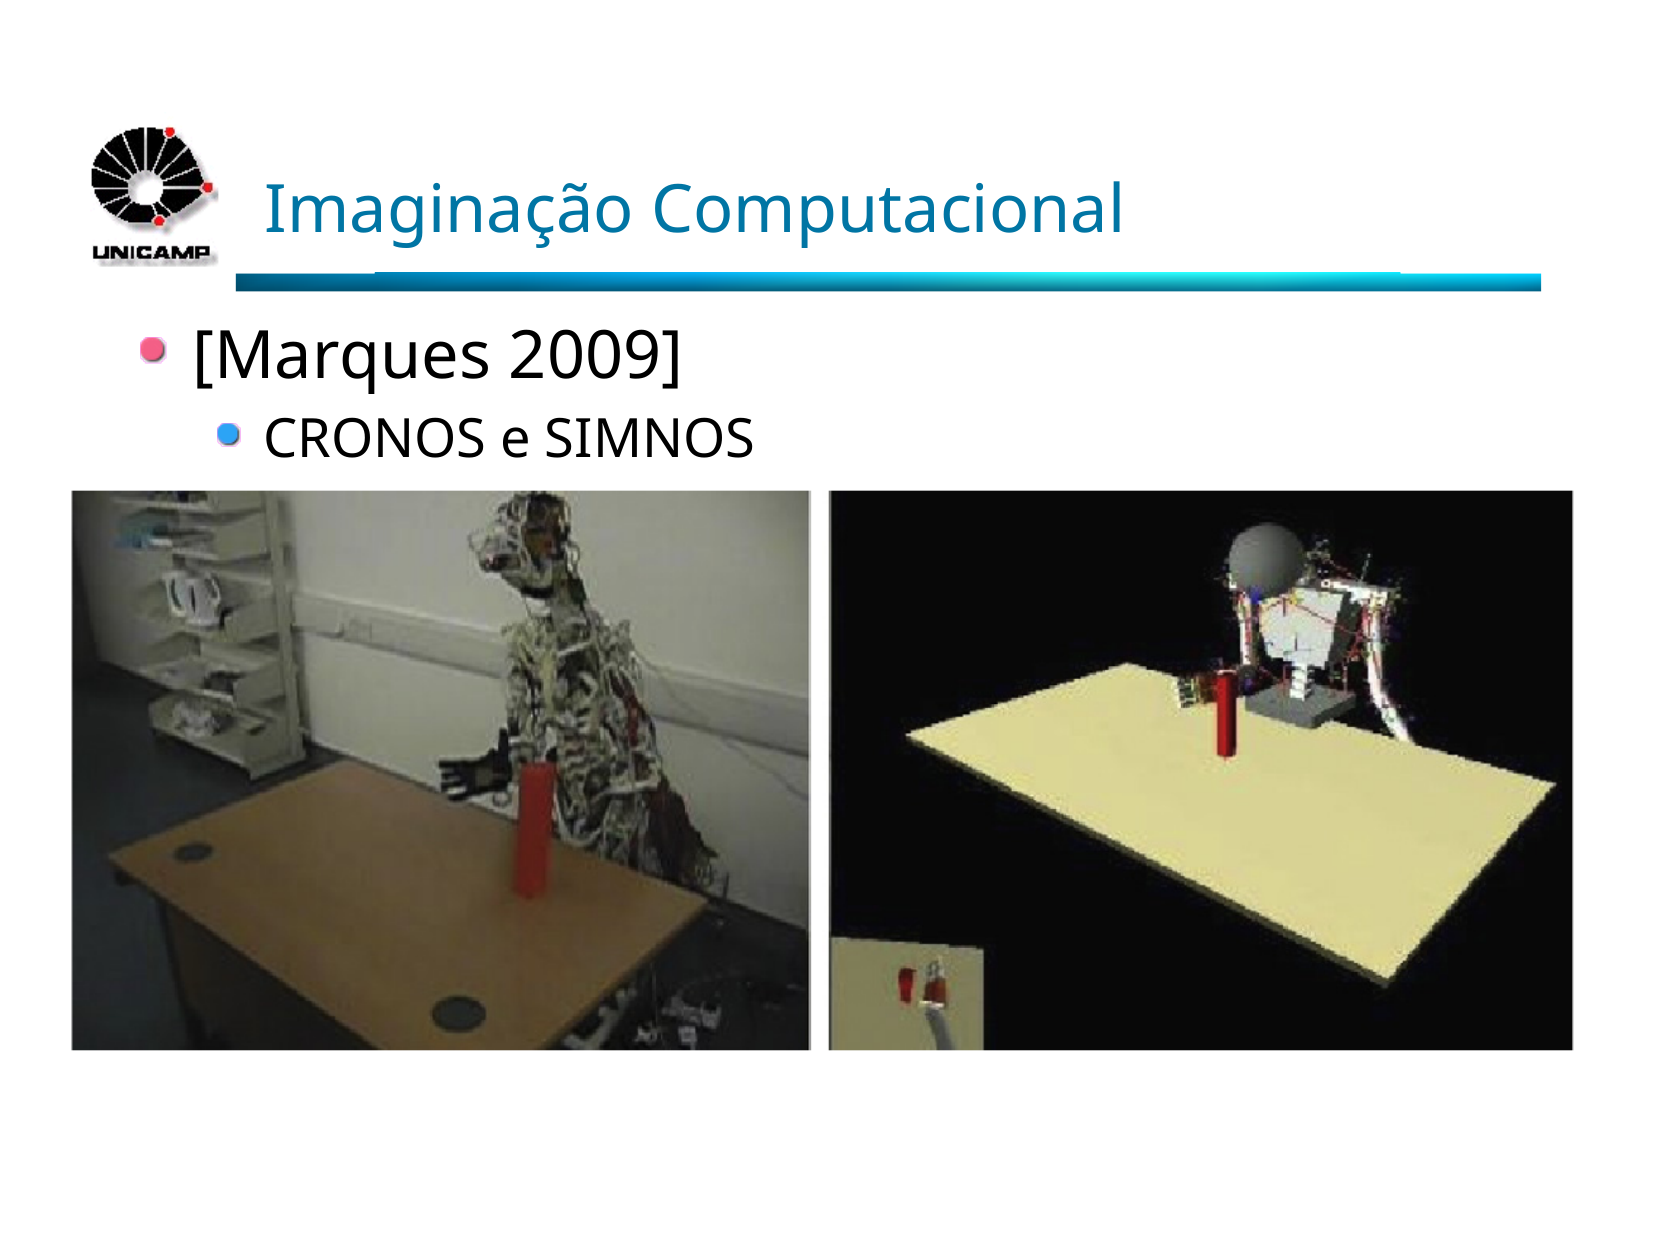

# Imaginação Computacional
[Marques 2009]
CRONOS e SIMNOS